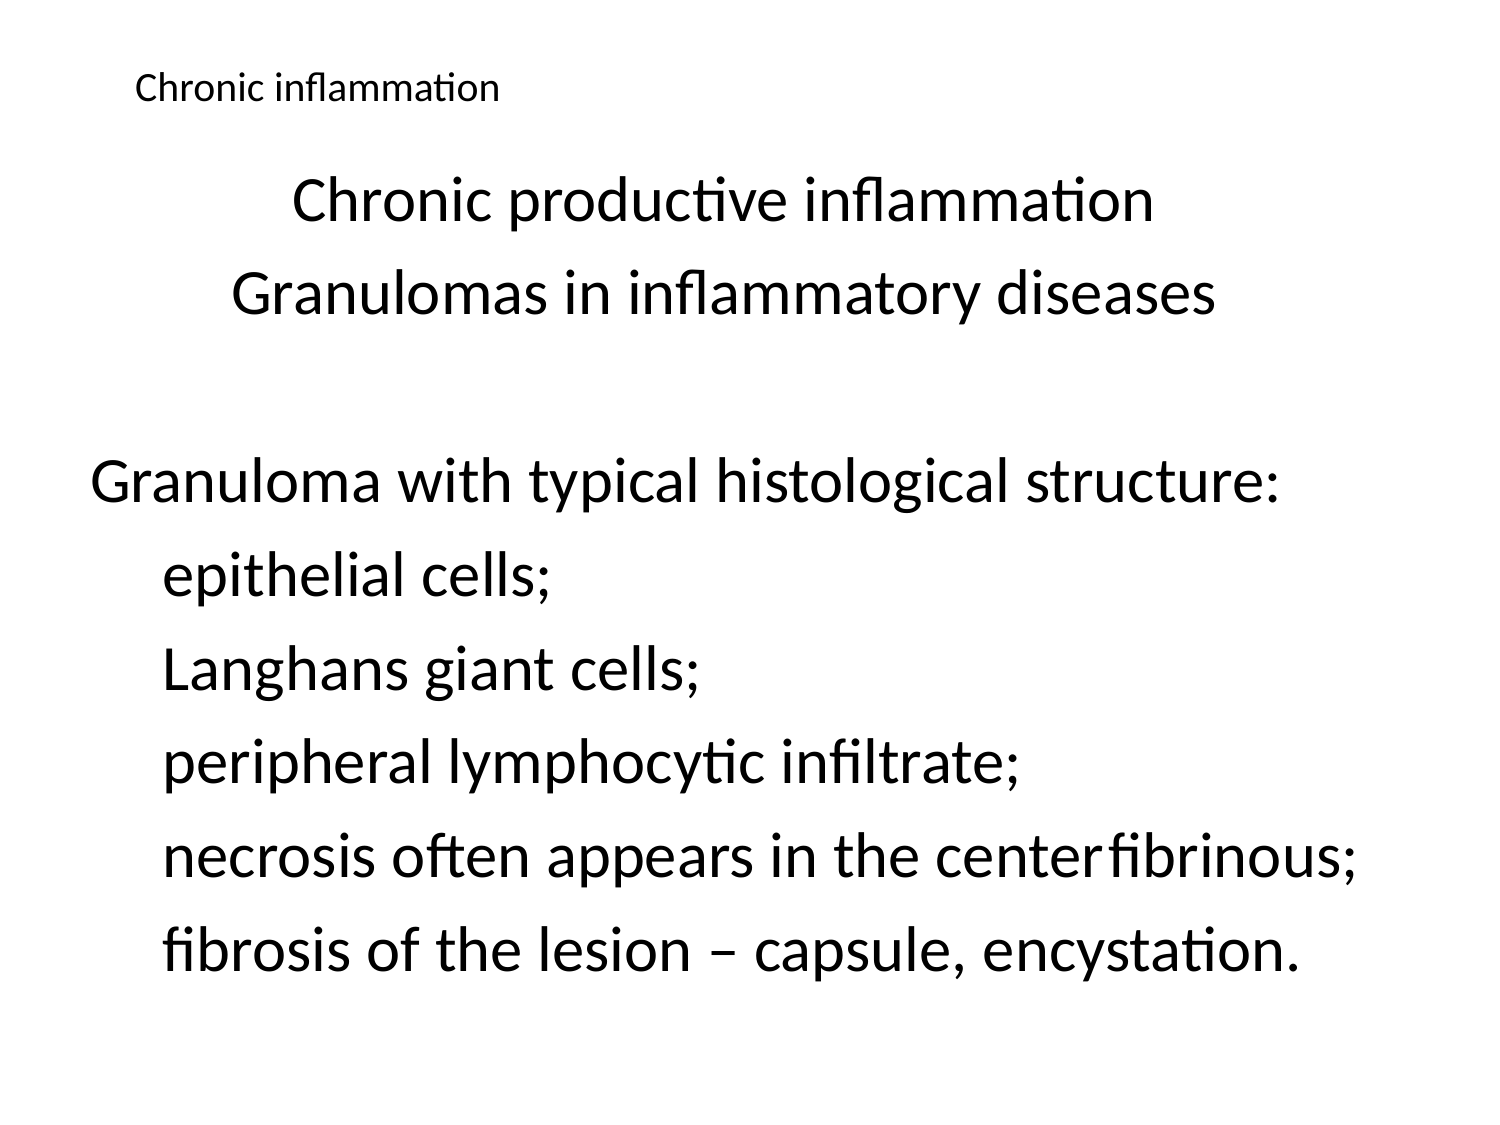

# Chronic inflammation
Chronic productive inflammation
Granulomas in inflammatory diseases
Granuloma with typical histological structure:
	epithelial cells;
	Langhans giant cells;
	peripheral lymphocytic infiltrate;
	necrosis often appears in the center		fibrinous;
	fibrosis of the lesion – capsule, encystation.